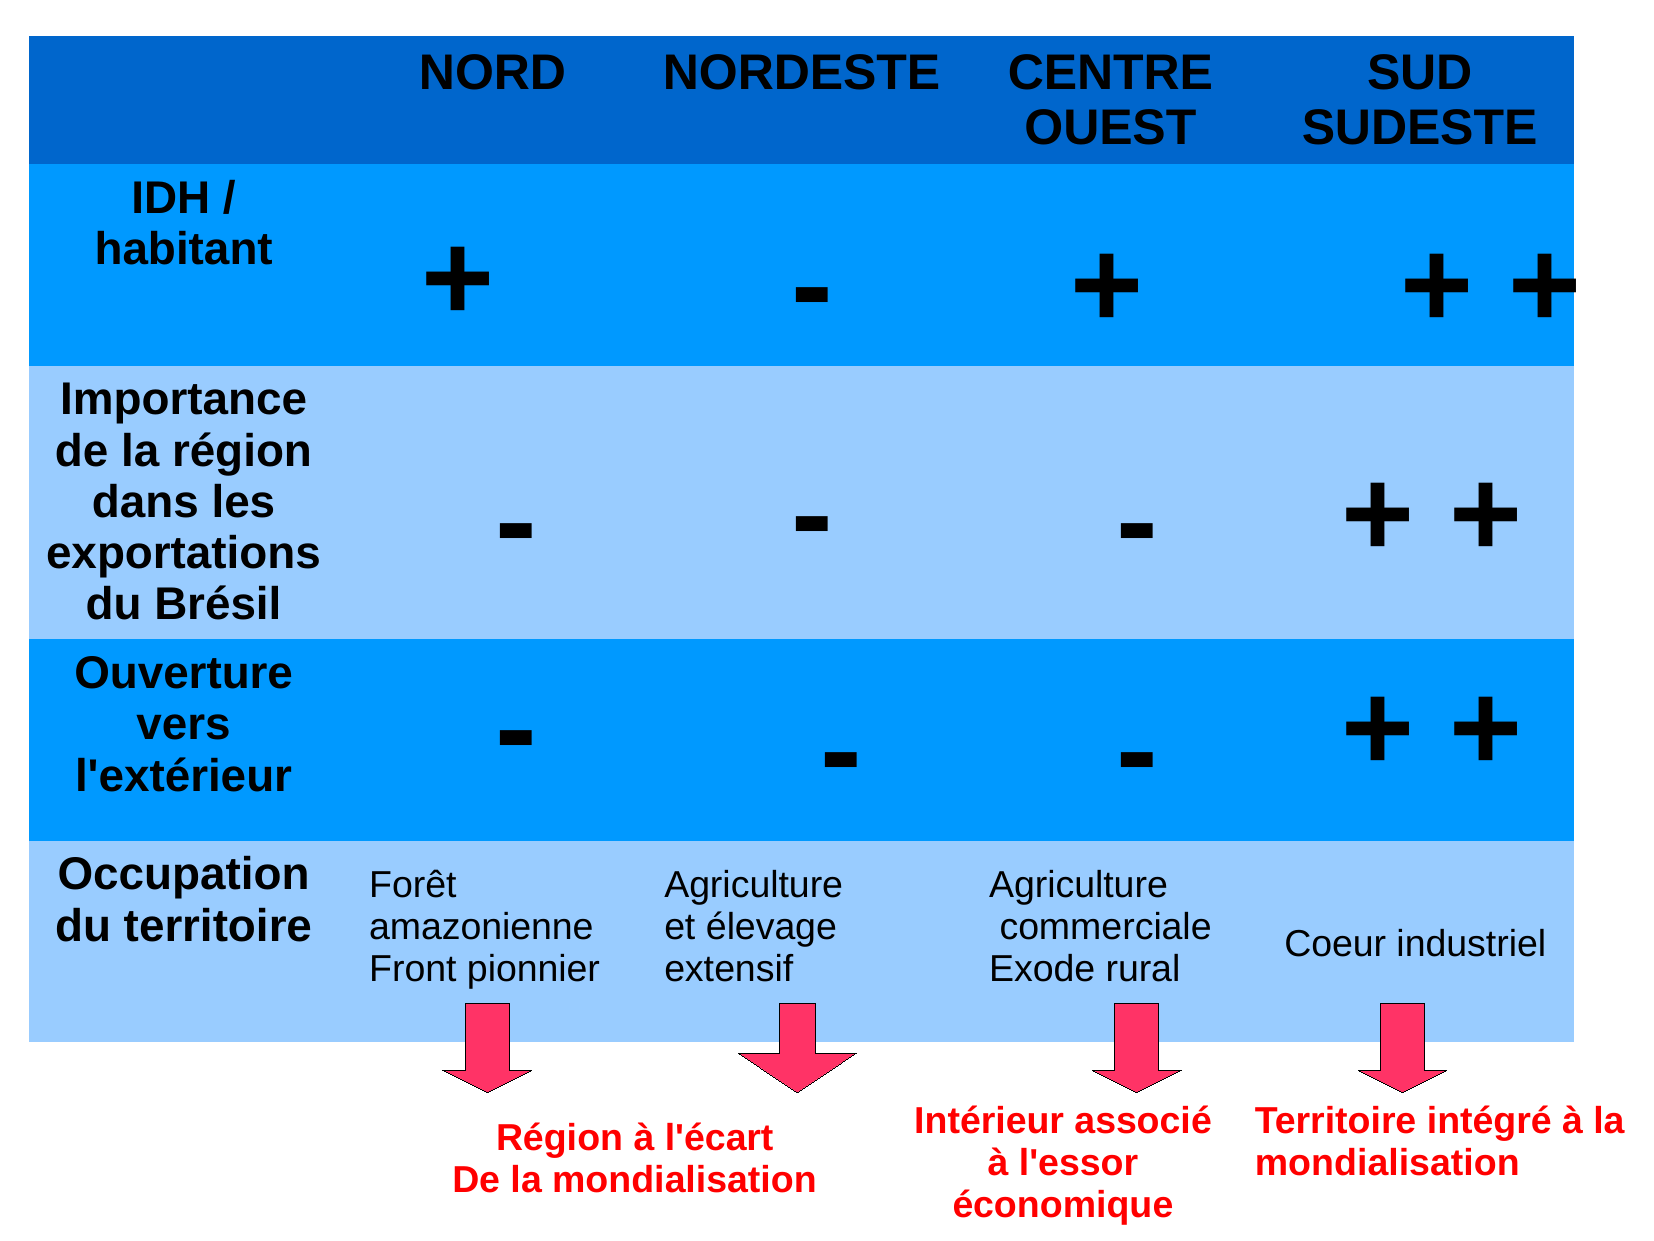

| | NORD | NORDESTE | CENTRE OUEST | SUD SUDESTE |
| --- | --- | --- | --- | --- |
| IDH / habitant | | | | |
| Importance de la région dans les exportations du Brésil | | | | |
| Ouverture vers l'extérieur | | | | |
| Occupation du territoire | | | | |
+
-
+
+ +
-
+ +
-
-
-
+ +
-
-
Forêt amazonienne
Front pionnier
Agriculture et élevage extensif
Agriculture
 commerciale
Exode rural
Coeur industriel
Intérieur associé à l'essor économique
Territoire intégré à la mondialisation
Région à l'écart
De la mondialisation